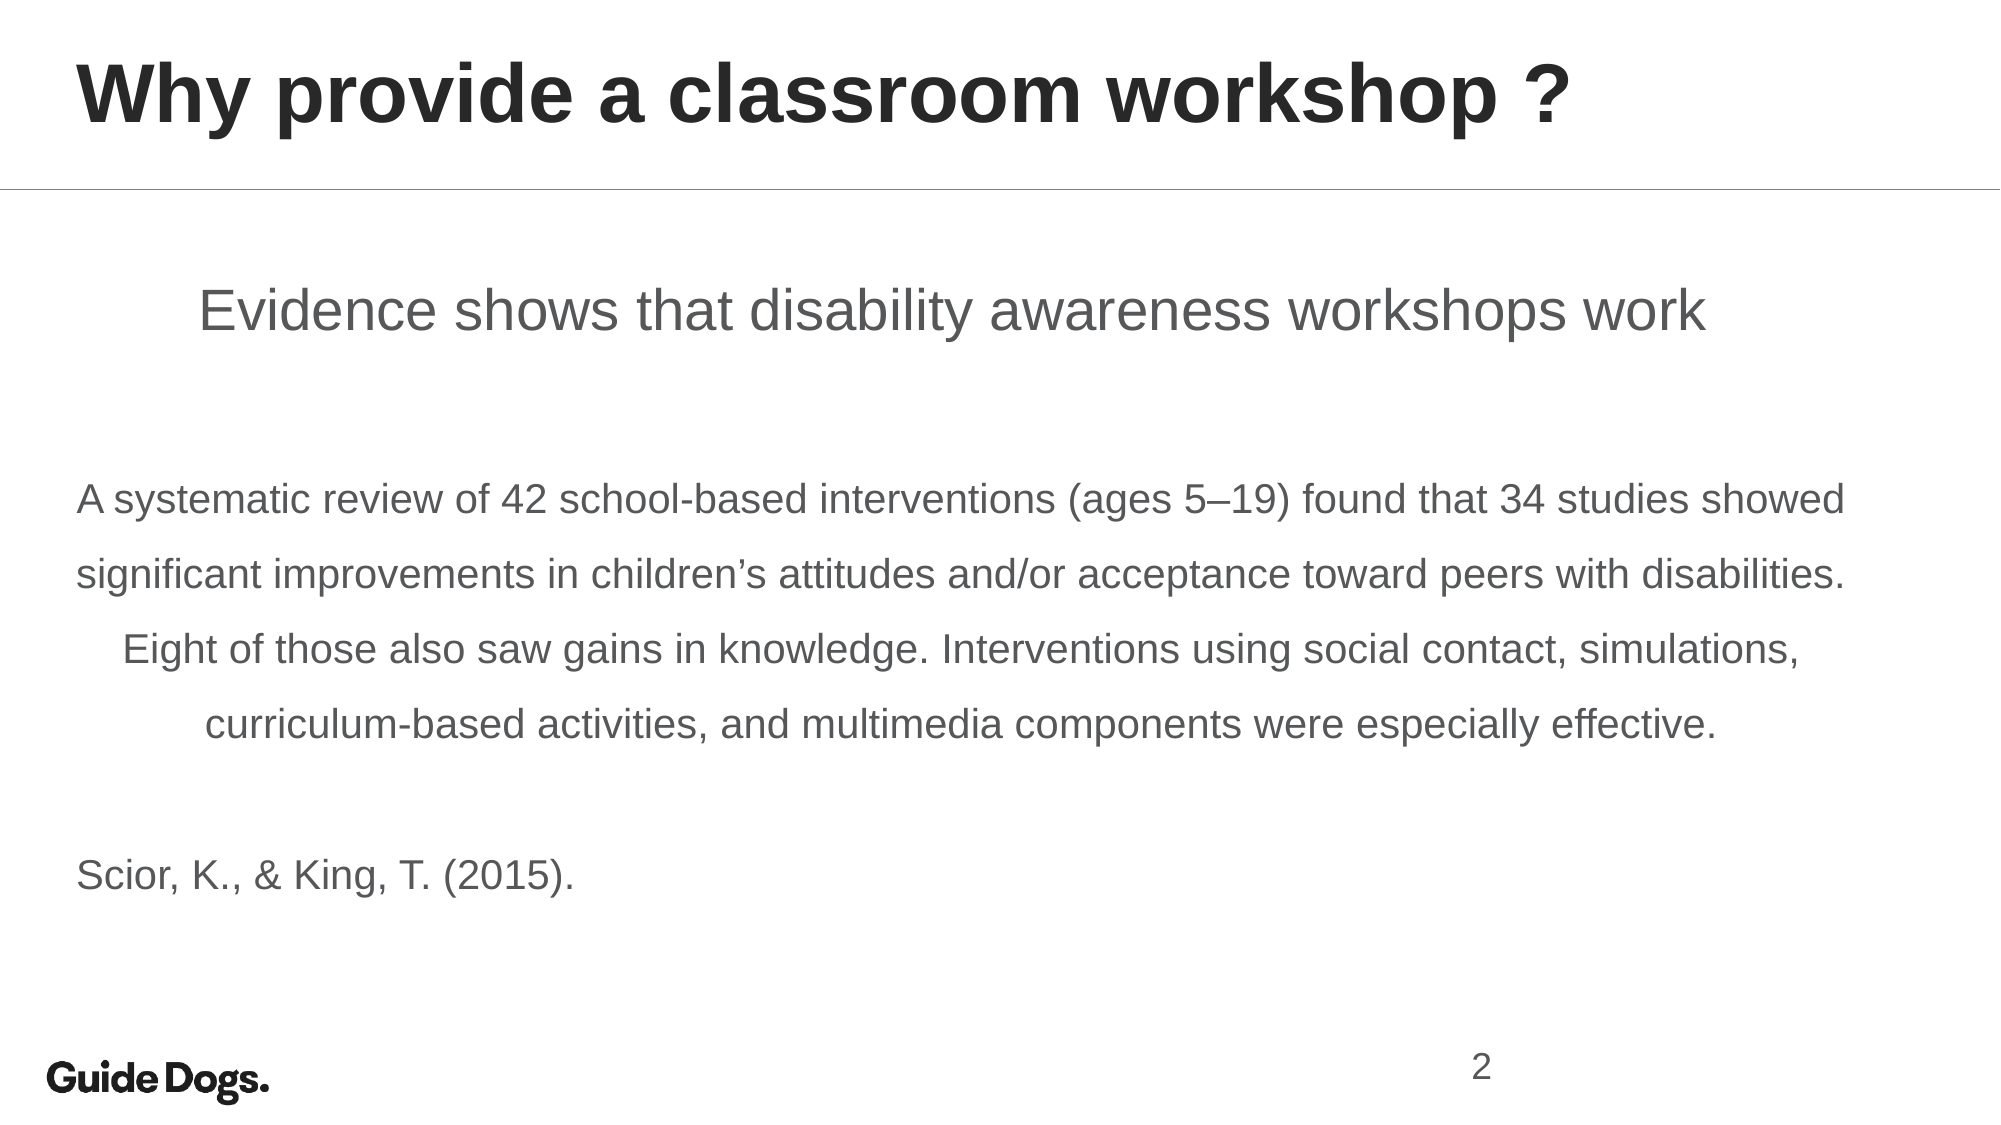

# Why provide a classroom workshop ?
Evidence shows that disability awareness workshops work
A systematic review of 42 school-based interventions (ages 5–19) found that 34 studies showed significant improvements in children’s attitudes and/or acceptance toward peers with disabilities. Eight of those also saw gains in knowledge. Interventions using social contact, simulations, curriculum-based activities, and multimedia components were especially effective.
Scior, K., & King, T. (2015).